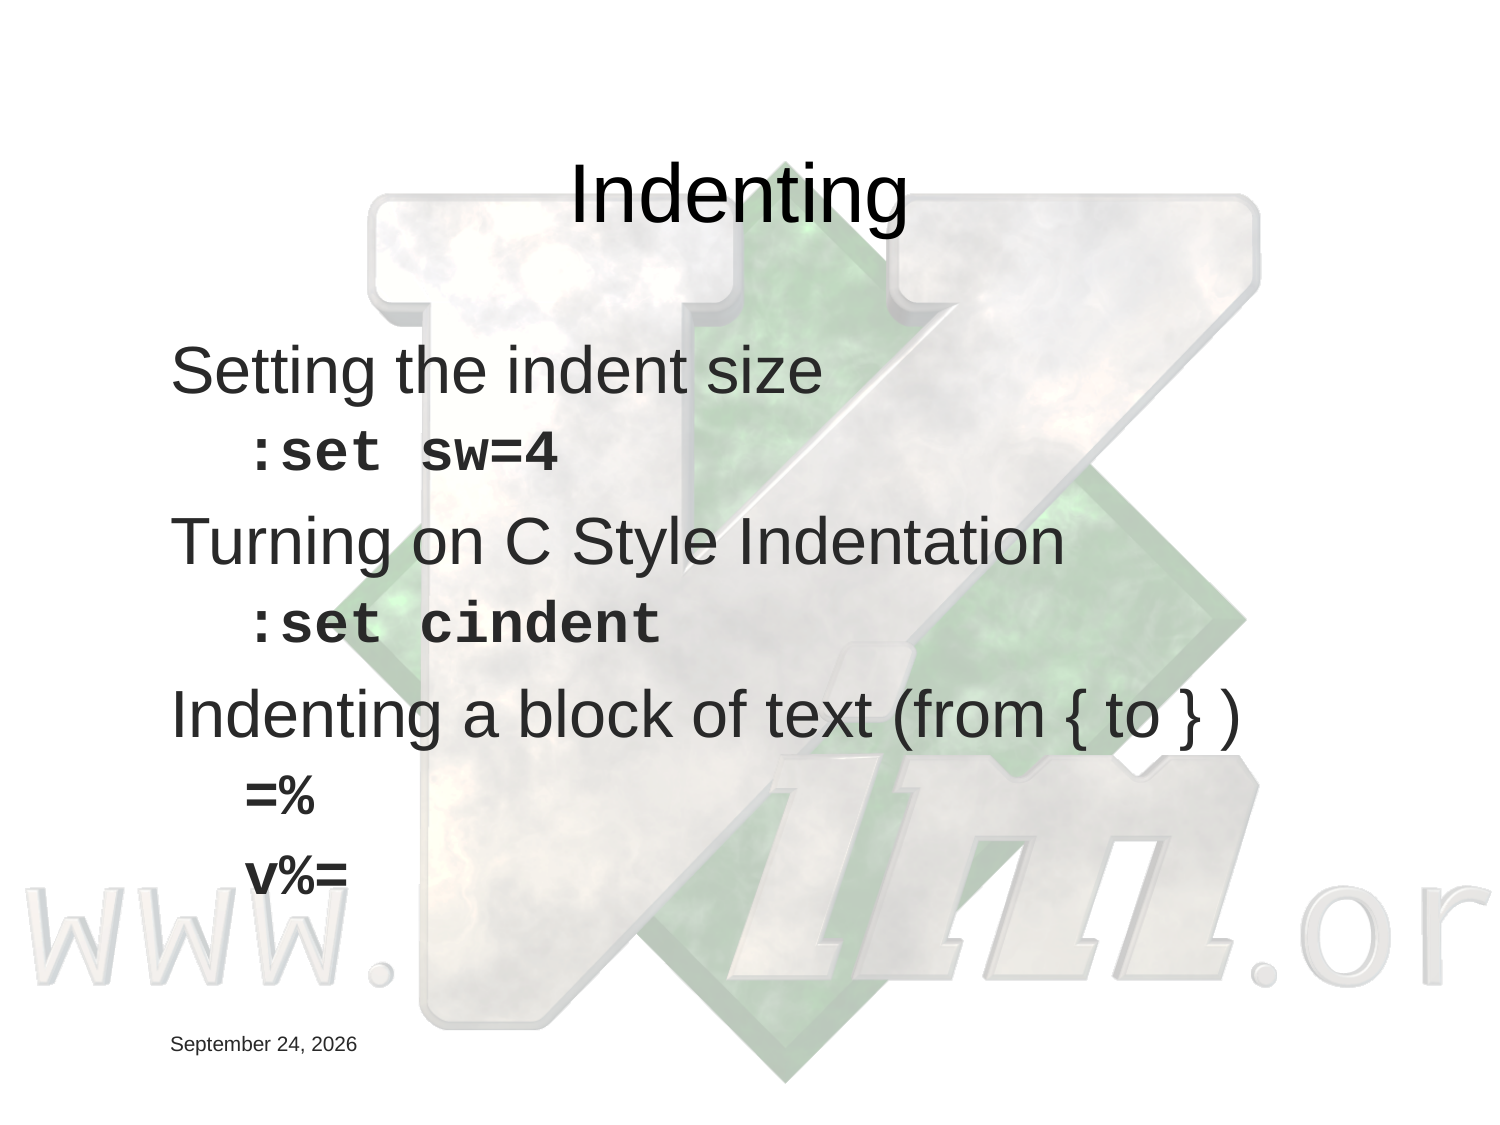

# Indenting
Setting the indent size
:set sw=4
Turning on C Style Indentation
:set cindent
Indenting a block of text (from { to } )
=%
v%=